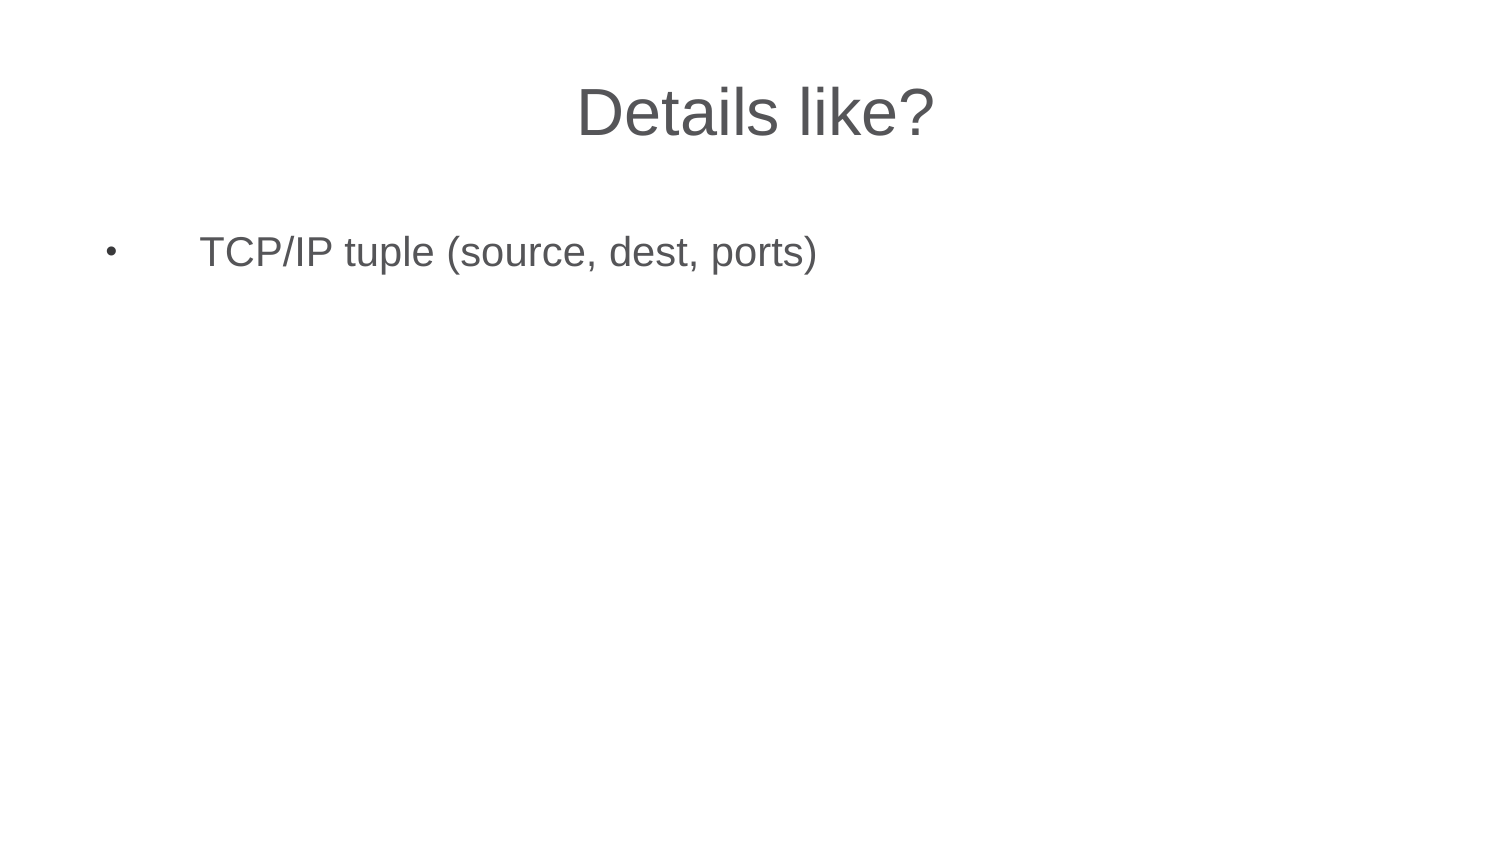

Details like?
# TCP/IP tuple (source, dest, ports)